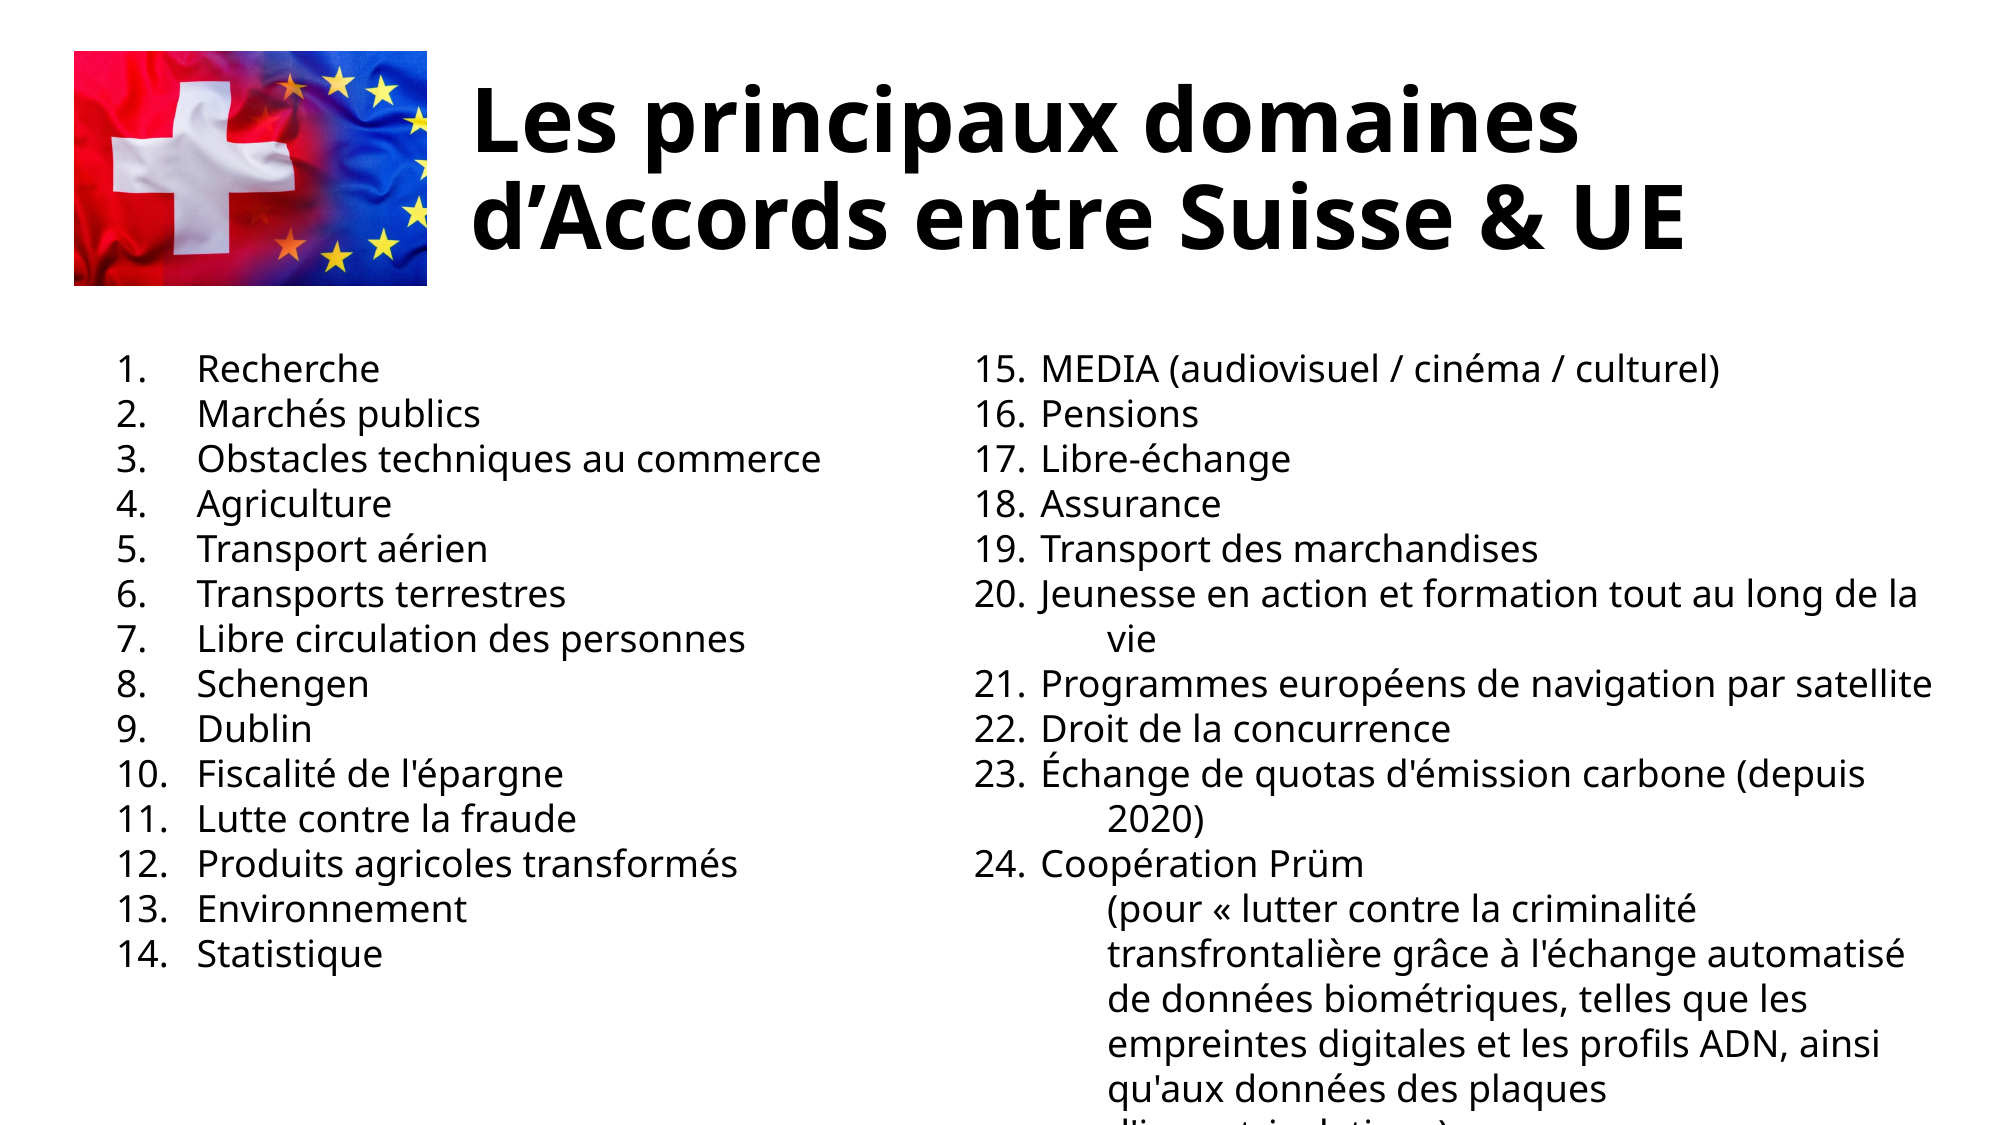

# Les principaux domaines d’Accords entre Suisse & UE
Recherche
Marchés publics
Obstacles techniques au commerce
Agriculture
Transport aérien
Transports terrestres
Libre circulation des personnes
Schengen
Dublin
Fiscalité de l'épargne
Lutte contre la fraude
Produits agricoles transformés
Environnement
Statistique
MEDIA (audiovisuel / cinéma / culturel)
Pensions
Libre-échange
Assurance
Transport des marchandises
Jeunesse en action et formation tout au long de la vie
Programmes européens de navigation par satellite
Droit de la concurrence
Échange de quotas d'émission carbone (depuis 2020)
Coopération Prüm
(pour « lutter contre la criminalité transfrontalière grâce à l'échange automatisé de données biométriques, telles que les empreintes digitales et les profils ADN, ainsi qu'aux données des plaques d'immatriculation»)